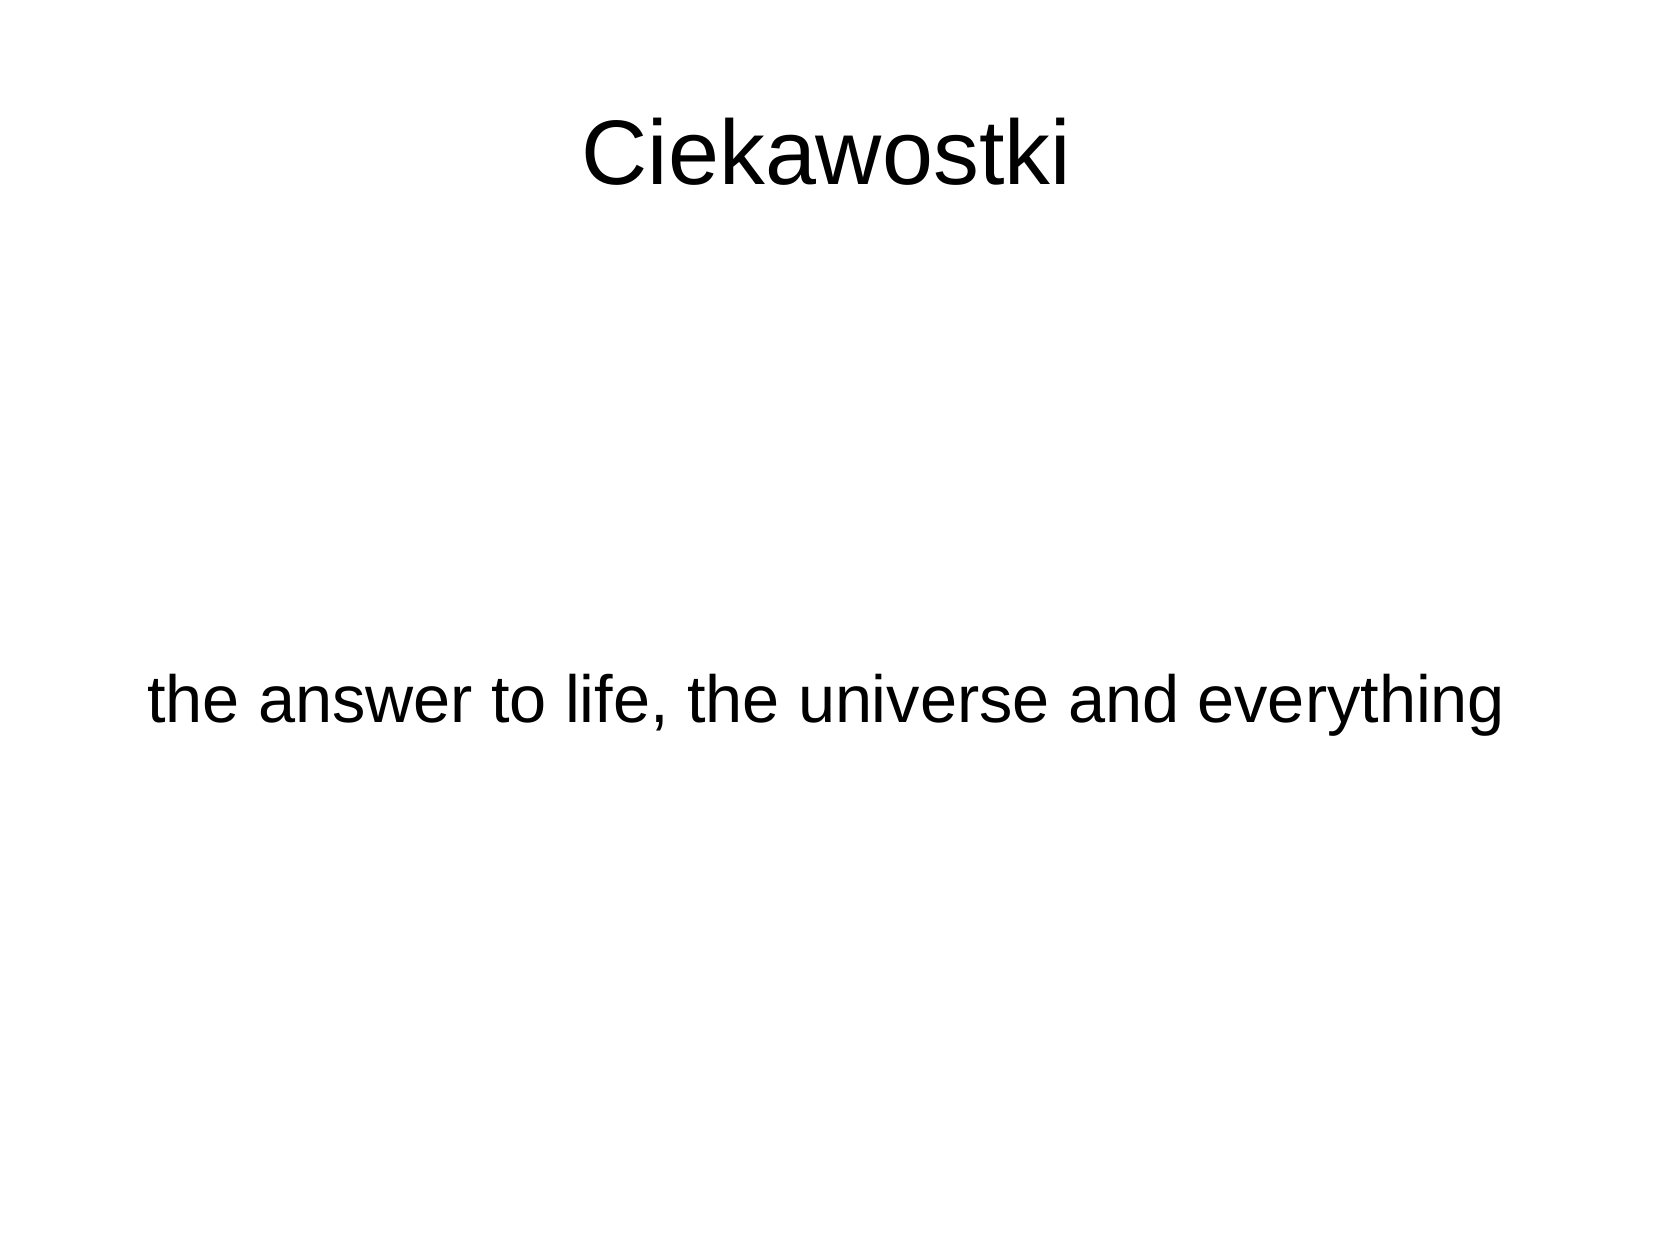

# Ciekawostki
the answer to life, the universe and everything